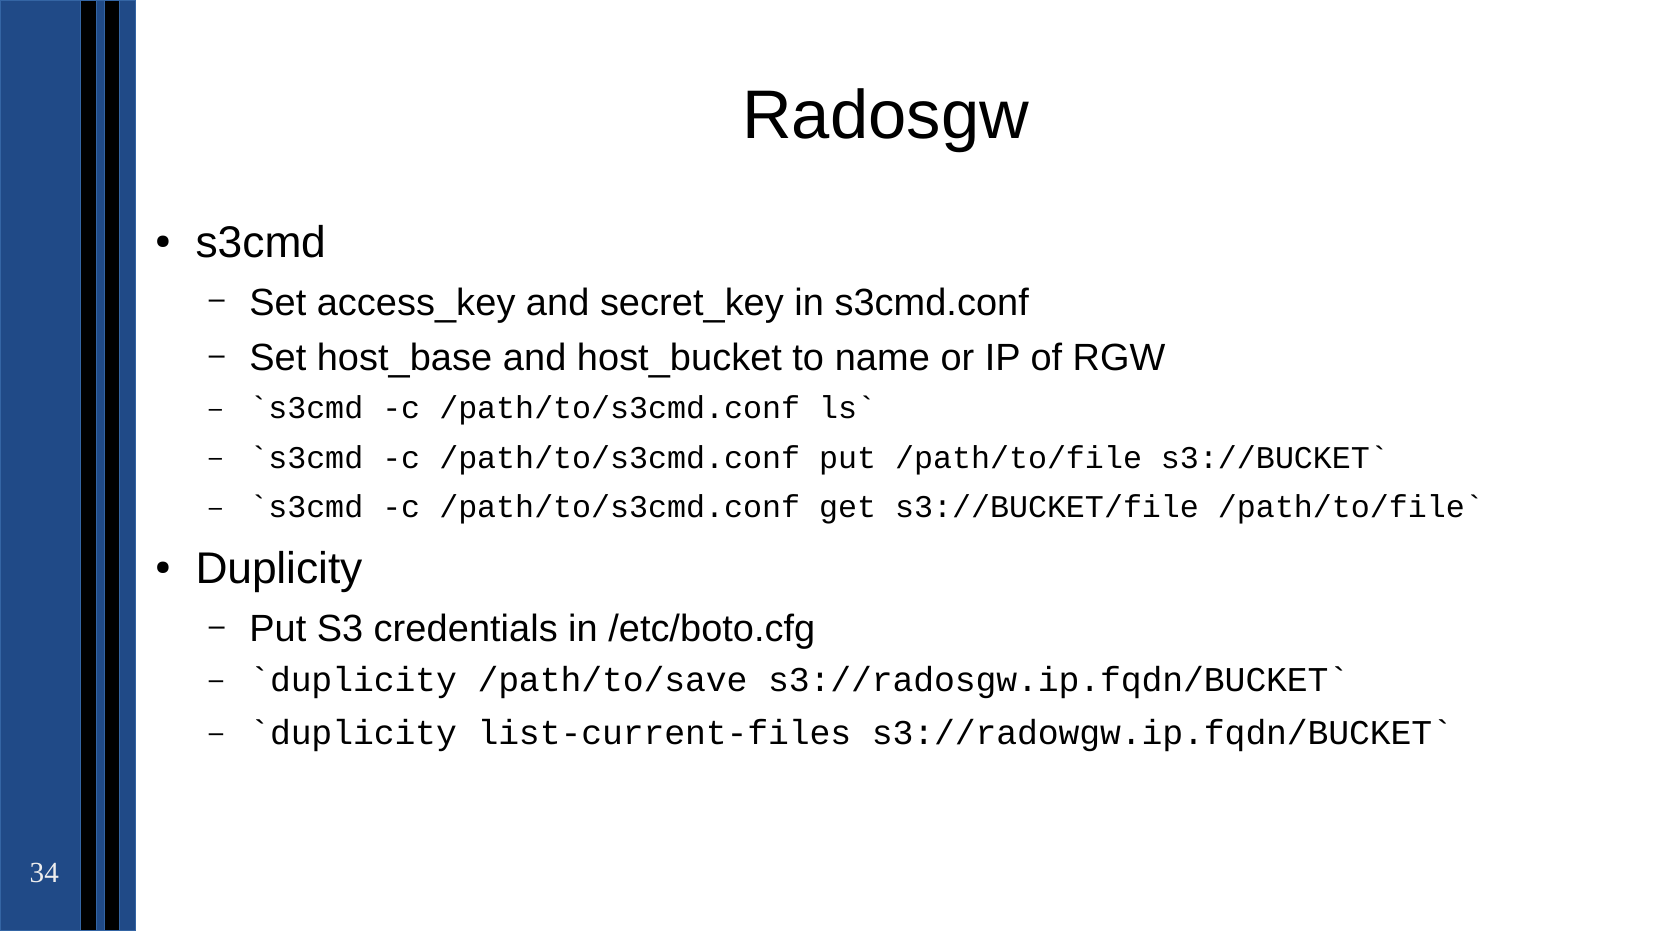

# Radosgw
s3cmd
Set access_key and secret_key in s3cmd.conf
Set host_base and host_bucket to name or IP of RGW
`s3cmd -c /path/to/s3cmd.conf ls`
`s3cmd -c /path/to/s3cmd.conf put /path/to/file s3://BUCKET`
`s3cmd -c /path/to/s3cmd.conf get s3://BUCKET/file /path/to/file`
Duplicity
Put S3 credentials in /etc/boto.cfg
`duplicity /path/to/save s3://radosgw.ip.fqdn/BUCKET`
`duplicity list-current-files s3://radowgw.ip.fqdn/BUCKET`
34